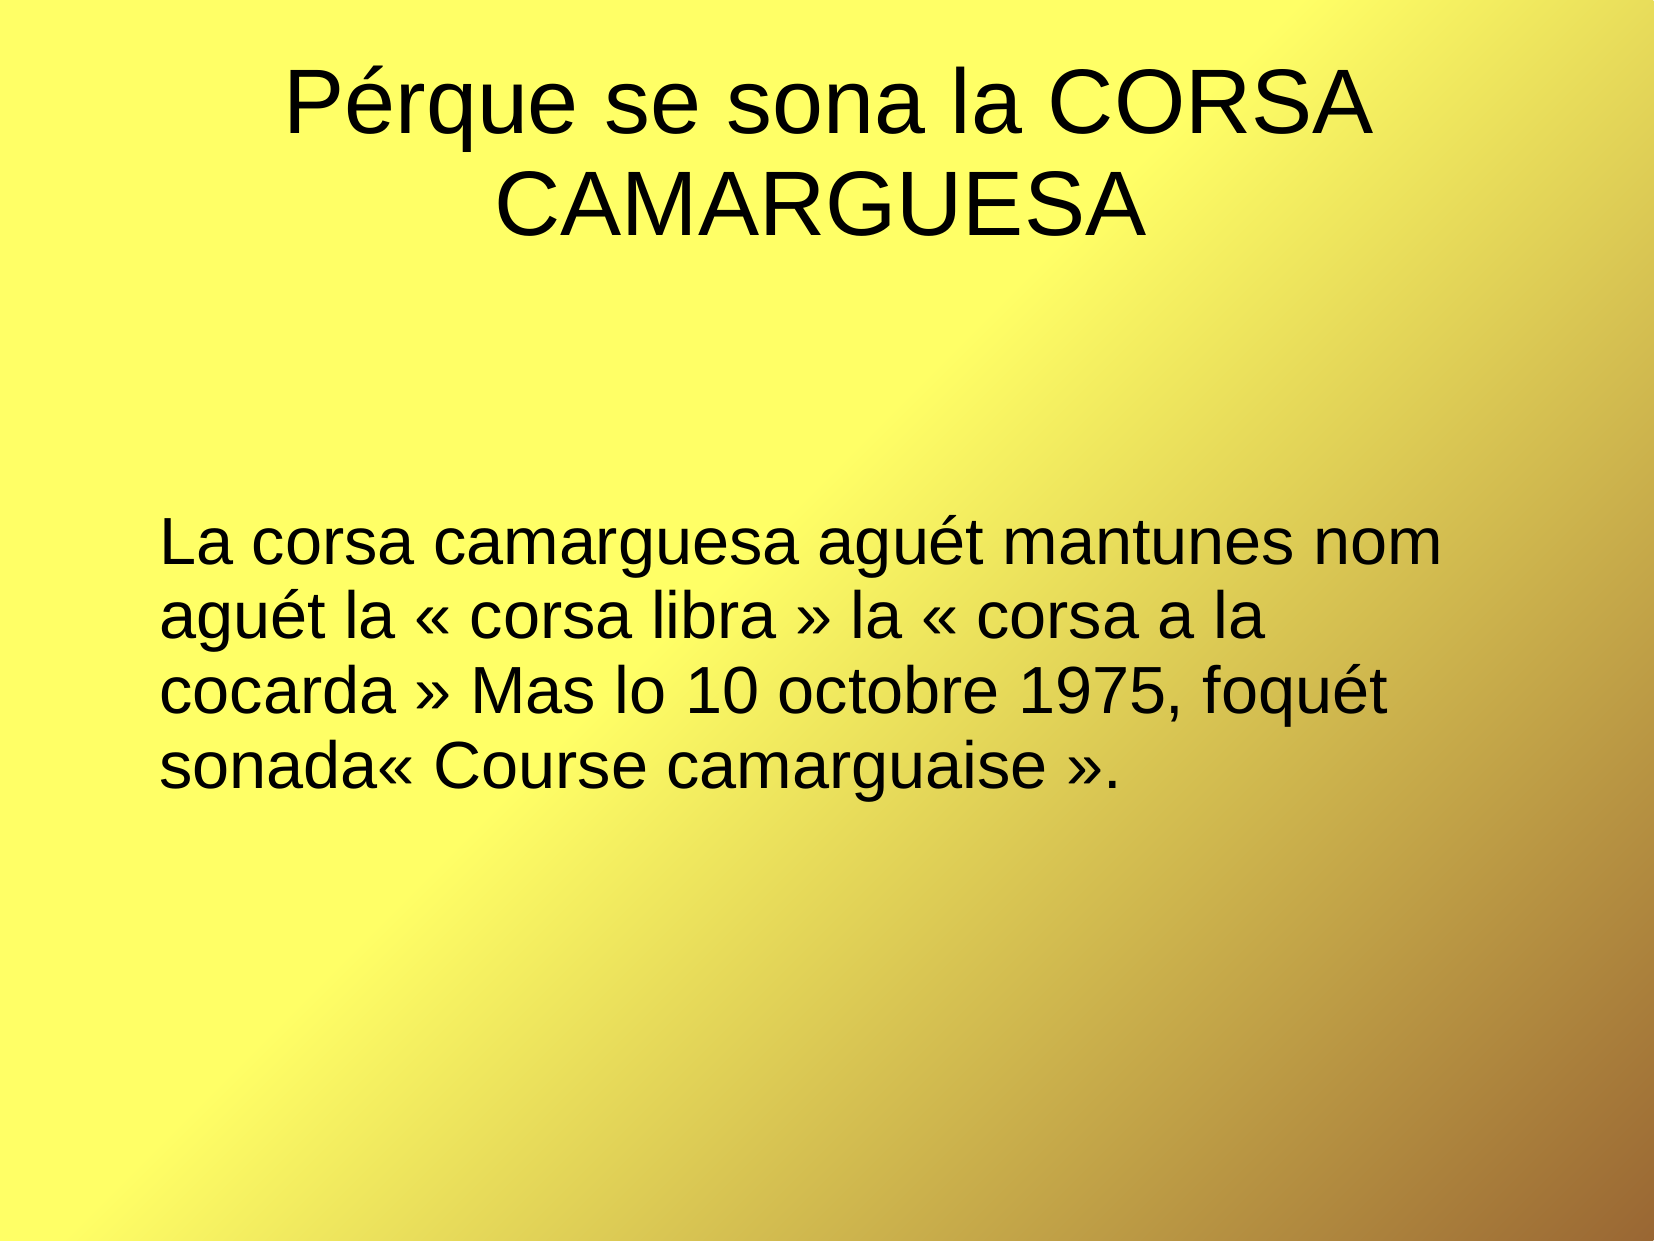

# Pérque se sona la CORSA CAMARGUESA
La corsa camarguesa aguét mantunes nom aguét la « corsa libra » la « corsa a la cocarda » Mas lo 10 octobre 1975, foquét sonada« Course camarguaise ».